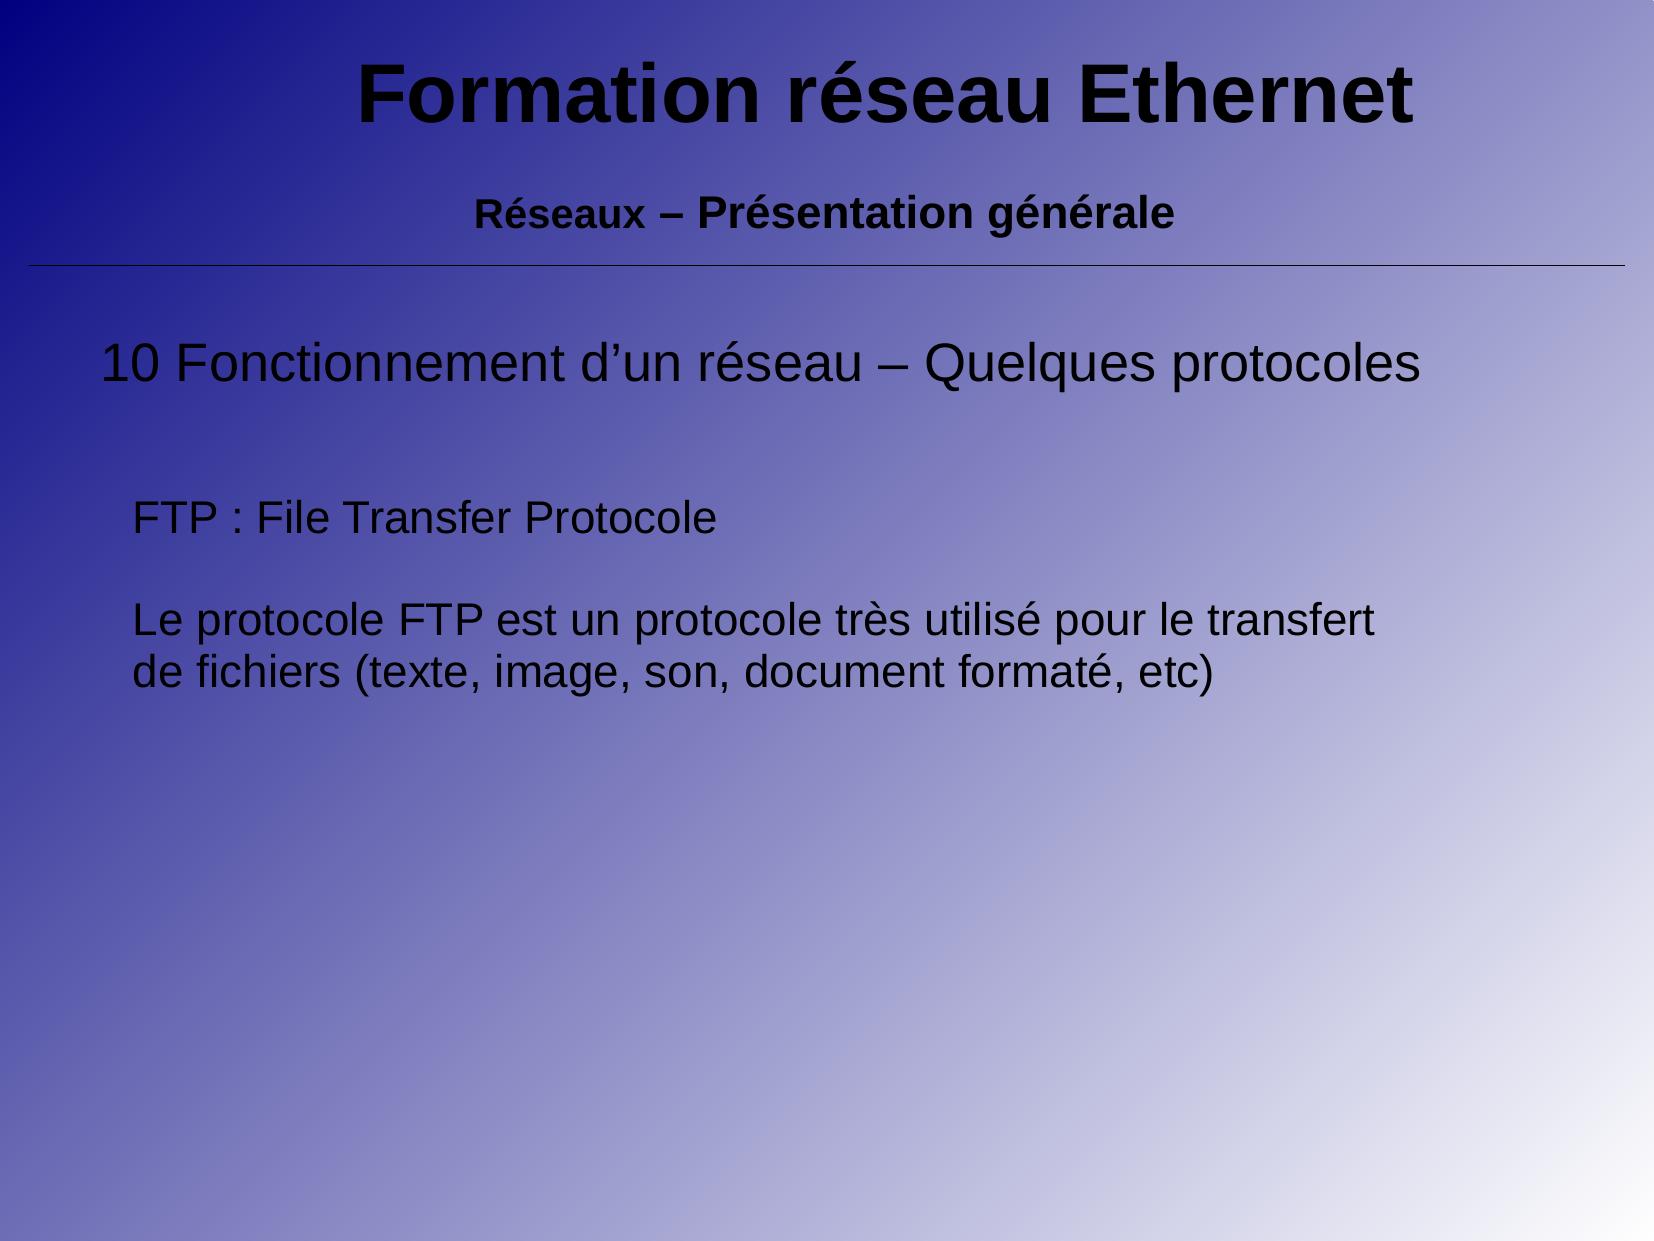

Formation réseau Ethernet
Réseaux – Présentation générale
10 Fonctionnement d’un réseau – Quelques protocoles
FTP : File Transfer Protocole
Le protocole FTP est un protocole très utilisé pour le transfert
de fichiers (texte, image, son, document formaté, etc)